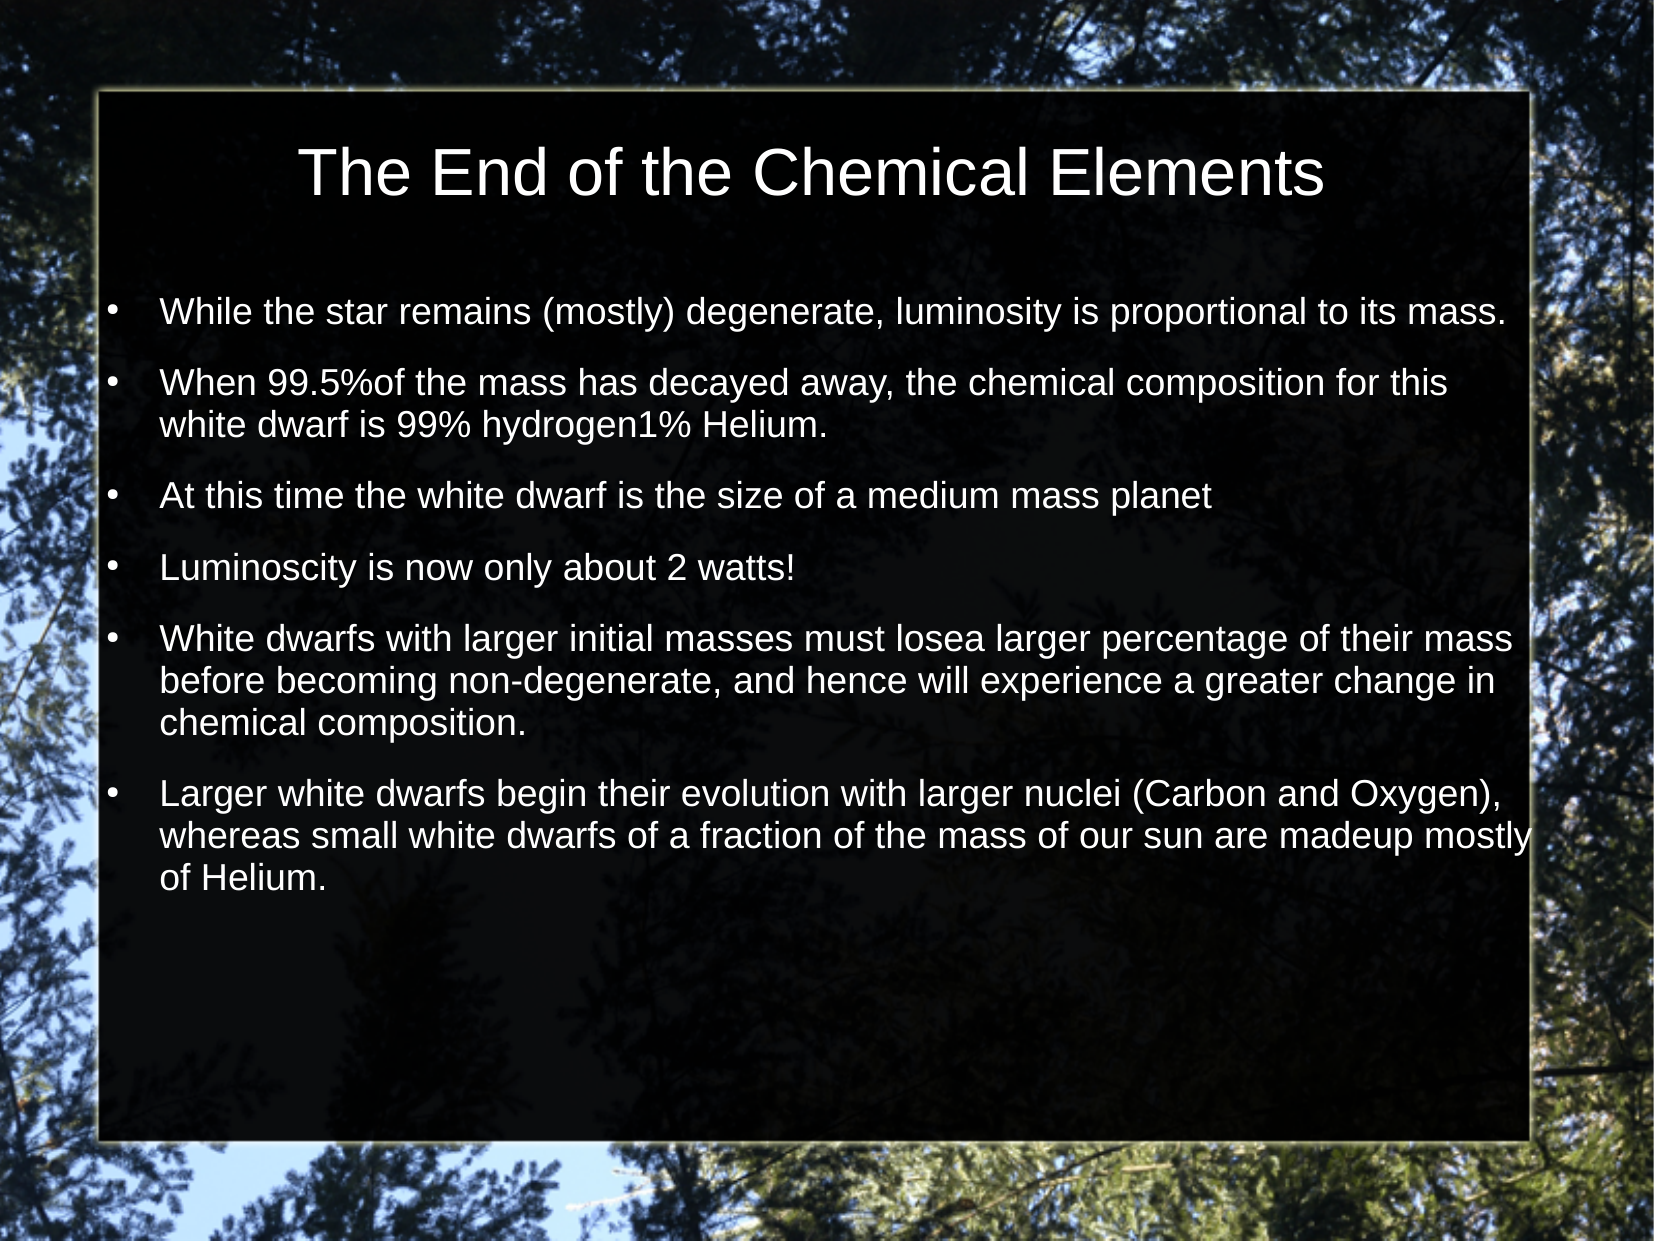

# The End of the Chemical Elements
While the star remains (mostly) degenerate, luminosity is proportional to its mass.
When 99.5%of the mass has decayed away, the chemical composition for this white dwarf is 99% hydrogen1% Helium.
At this time the white dwarf is the size of a medium mass planet
Luminoscity is now only about 2 watts!
White dwarfs with larger initial masses must losea larger percentage of their mass before becoming non-degenerate, and hence will experience a greater change in chemical composition.
Larger white dwarfs begin their evolution with larger nuclei (Carbon and Oxygen), whereas small white dwarfs of a fraction of the mass of our sun are madeup mostly of Helium.